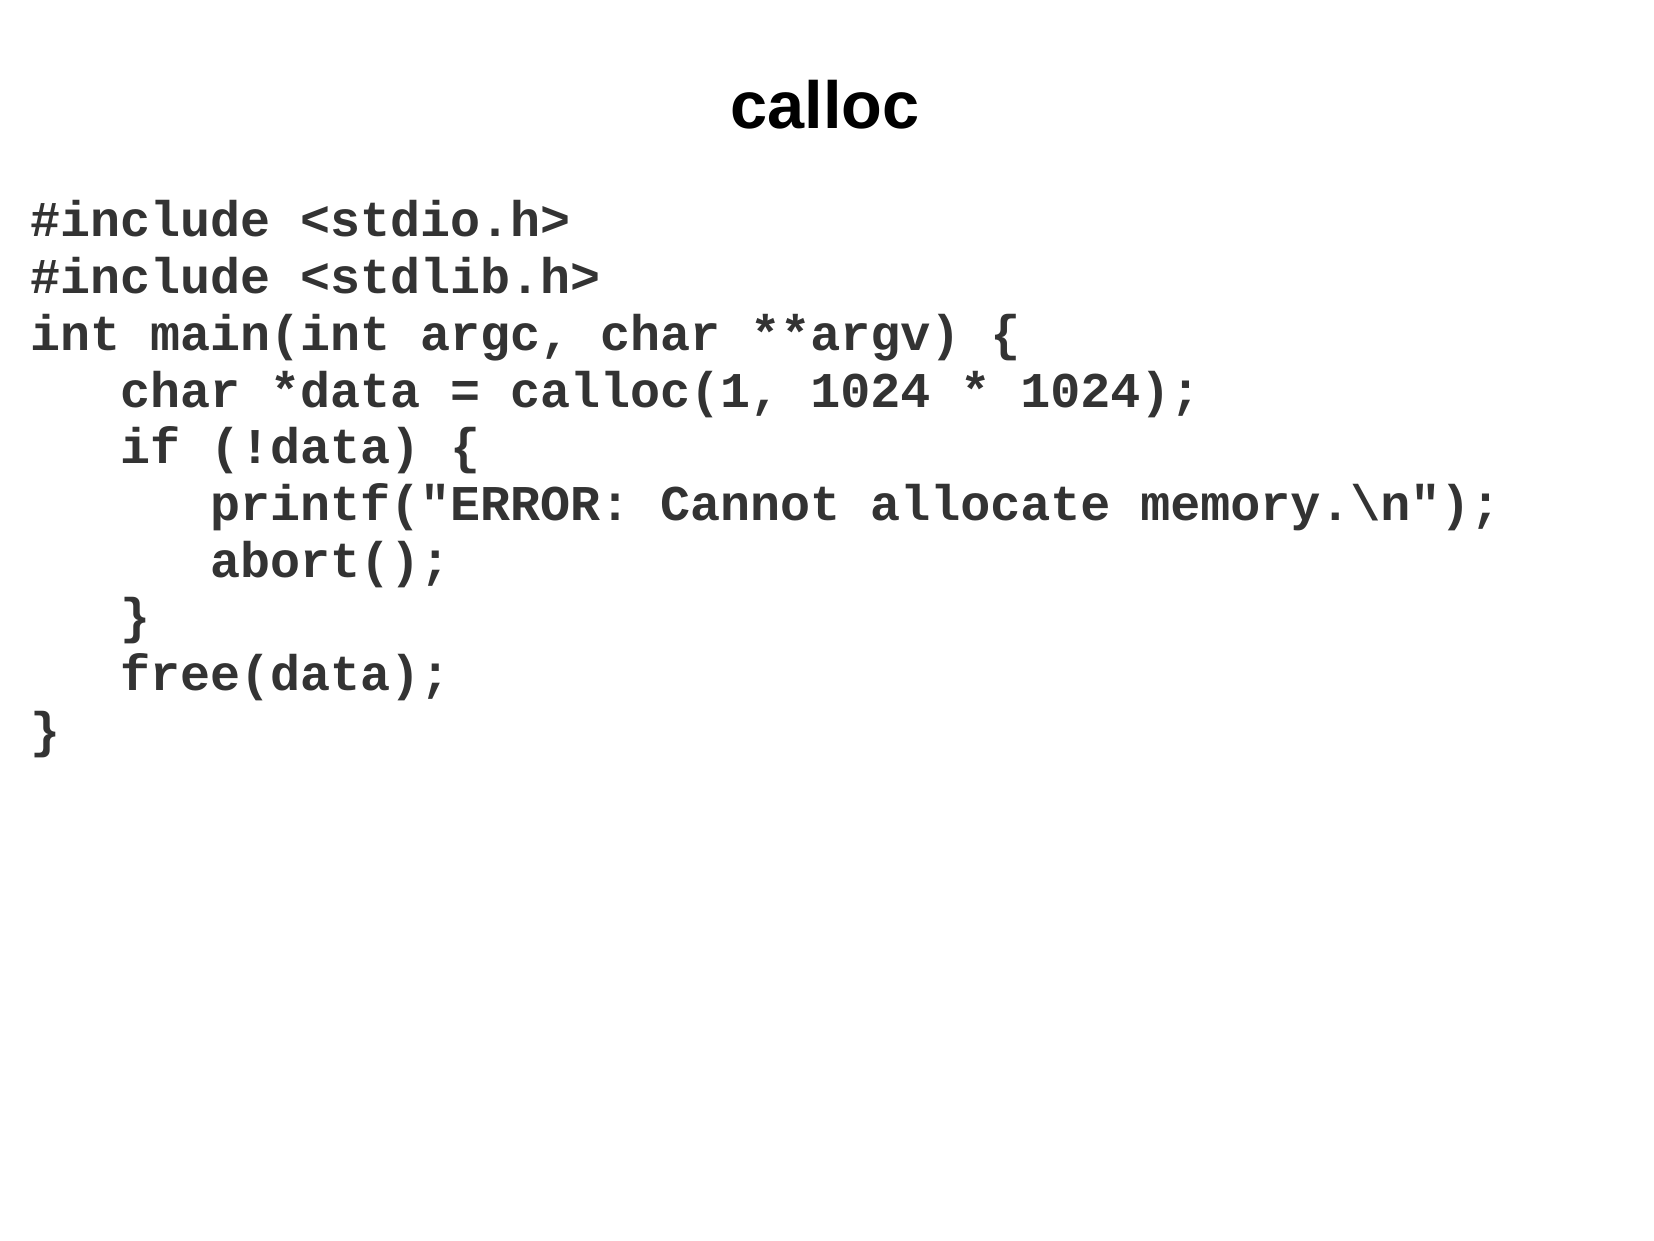

# calloc
#include <stdio.h>
#include <stdlib.h>
int main(int argc, char **argv) {
 char *data = calloc(1, 1024 * 1024);
 if (!data) {
 printf("ERROR: Cannot allocate memory.\n");
 abort();
 }
 free(data);
}